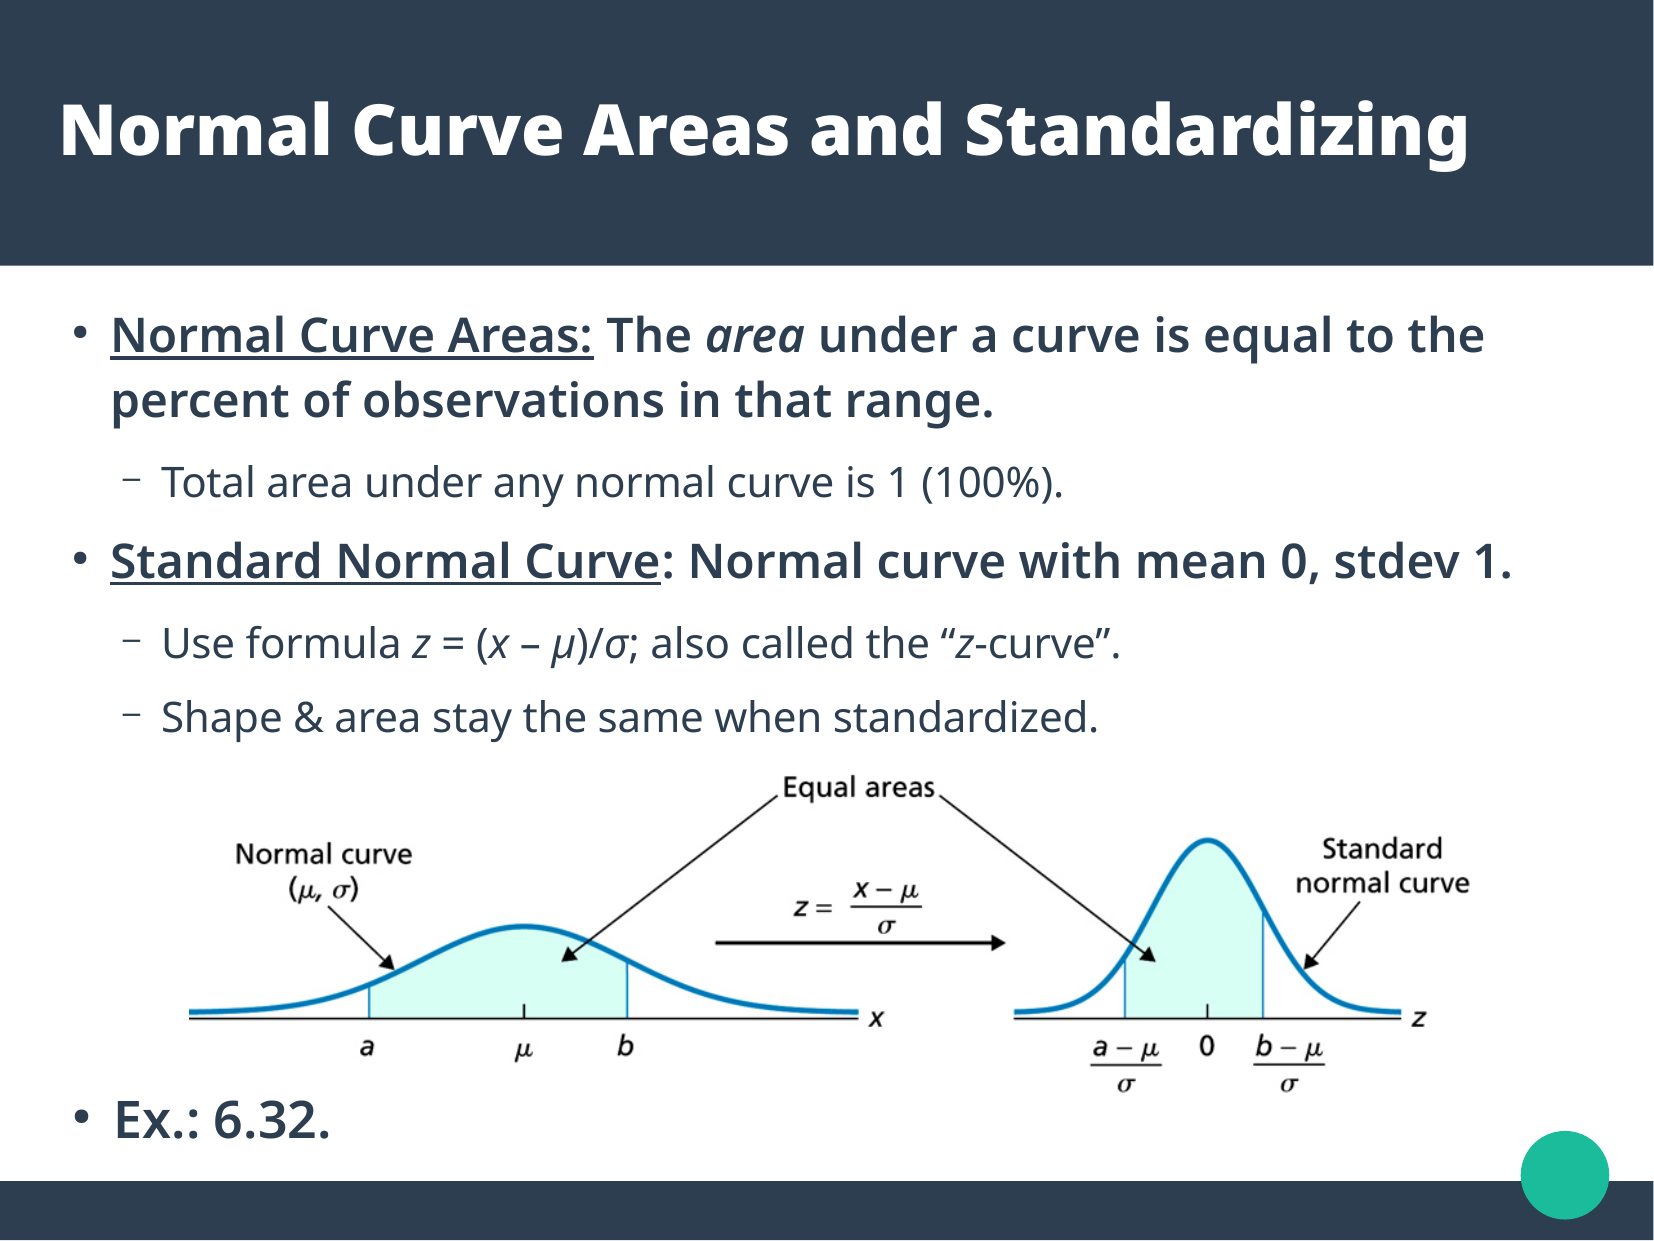

# Normal Curve Areas and Standardizing
Normal Curve Areas: The area under a curve is equal to the percent of observations in that range.
Total area under any normal curve is 1 (100%).
Standard Normal Curve: Normal curve with mean 0, stdev 1.
Use formula z = (x – μ)/σ; also called the “z-curve”.
Shape & area stay the same when standardized.
Ex.: 6.32.